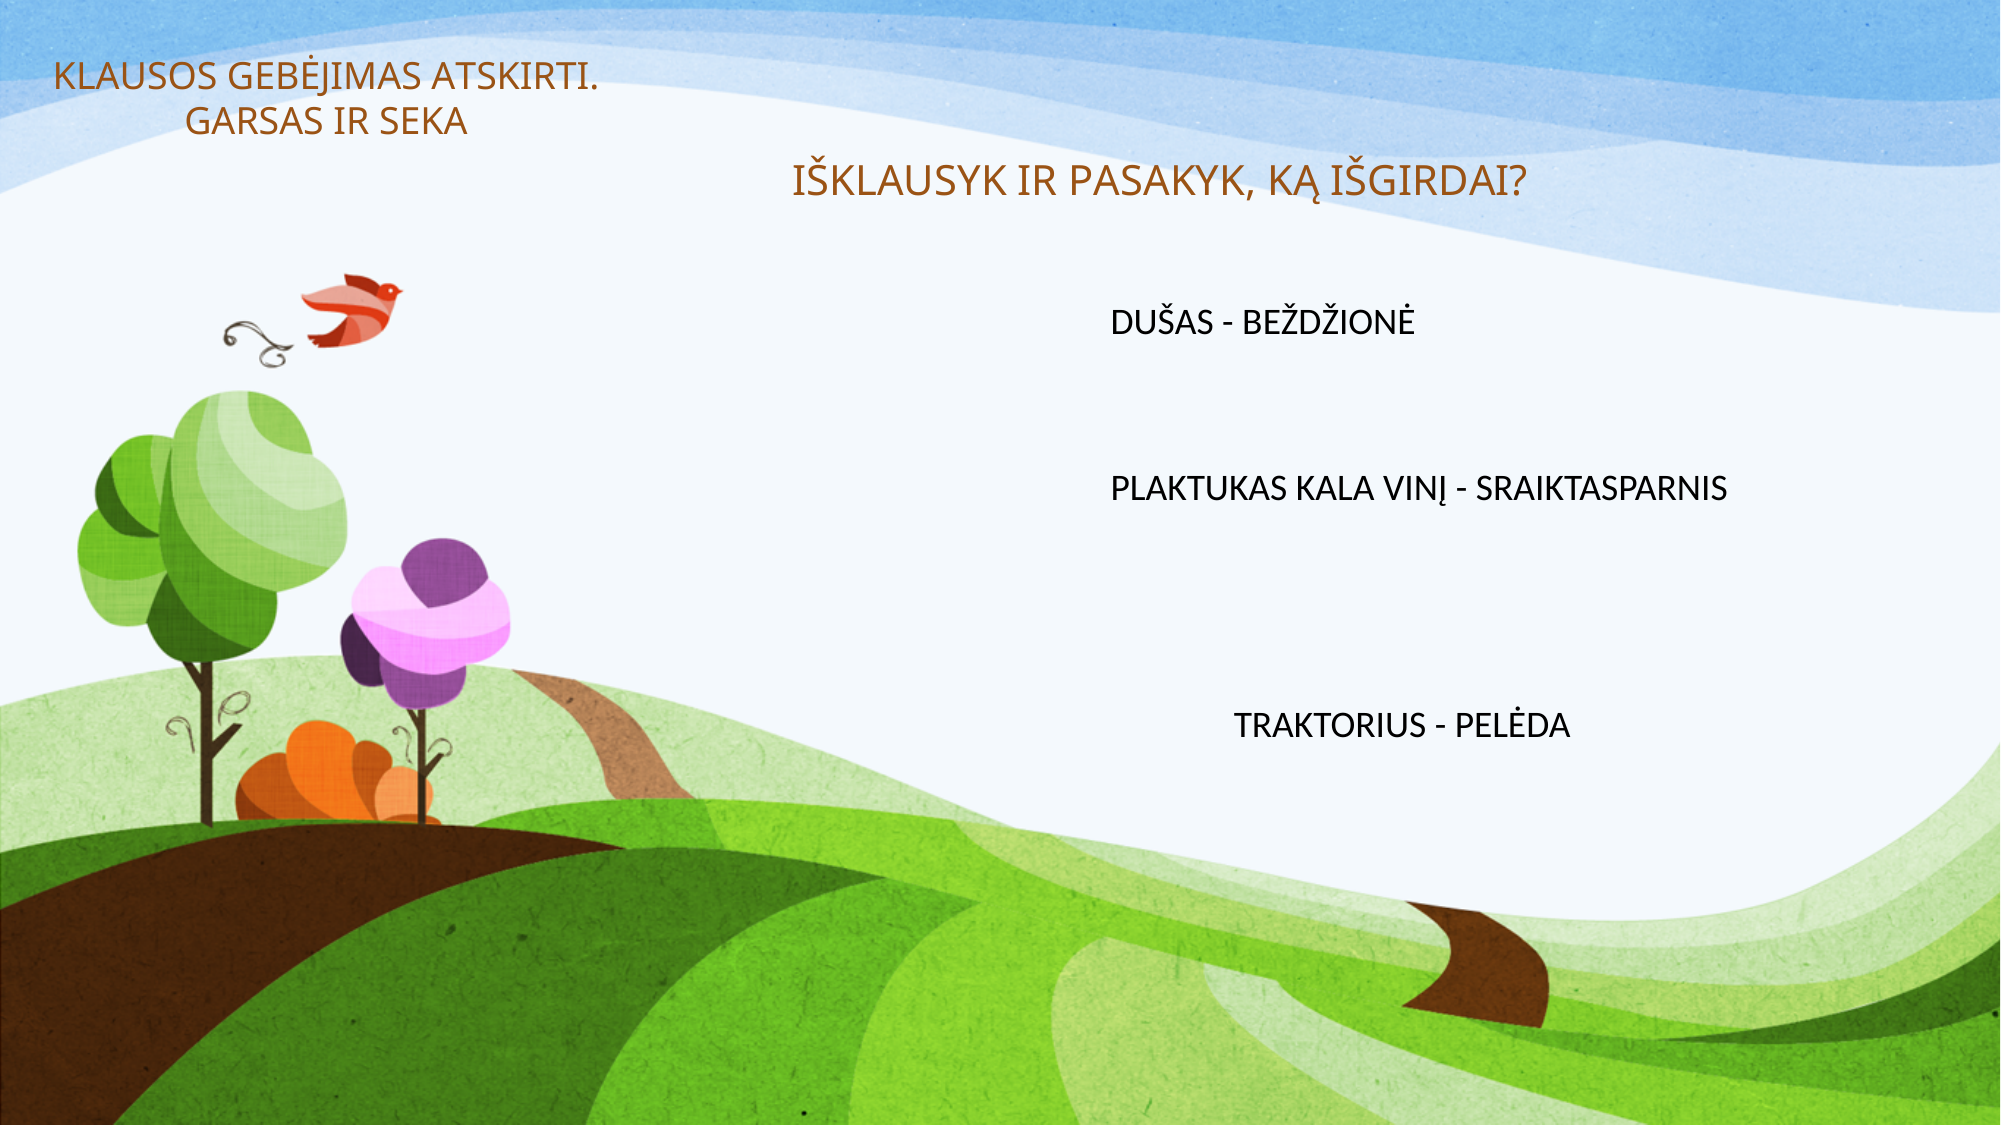

KLAUSOS GEBĖJIMAS ATSKIRTI.
GARSAS IR SEKA
IŠKLAUSYK IR PASAKYK, KĄ IŠGIRDAI?
DUŠAS - BEŽDŽIONĖ
PLAKTUKAS KALA VINĮ - SRAIKTASPARNIS
TRAKTORIUS - PELĖDA